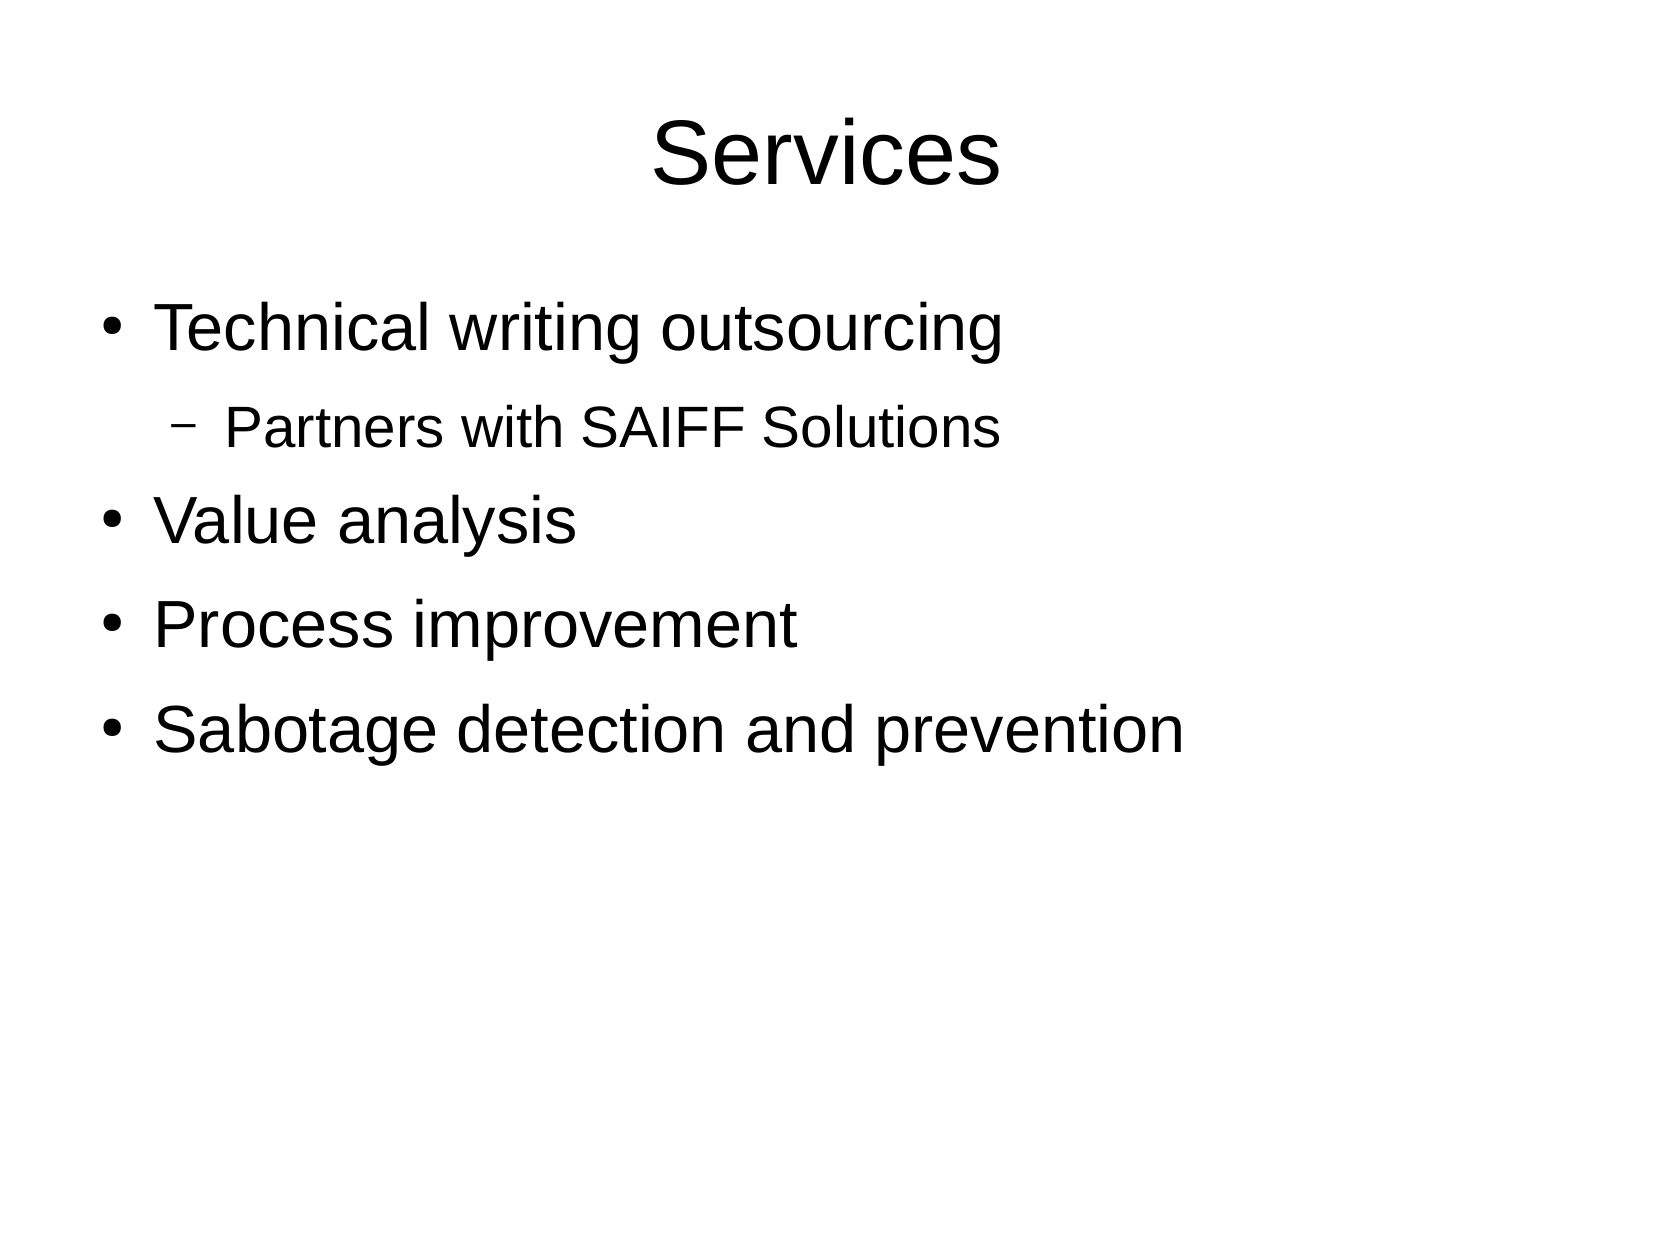

# Services
Technical writing outsourcing
Partners with SAIFF Solutions
Value analysis
Process improvement
Sabotage detection and prevention